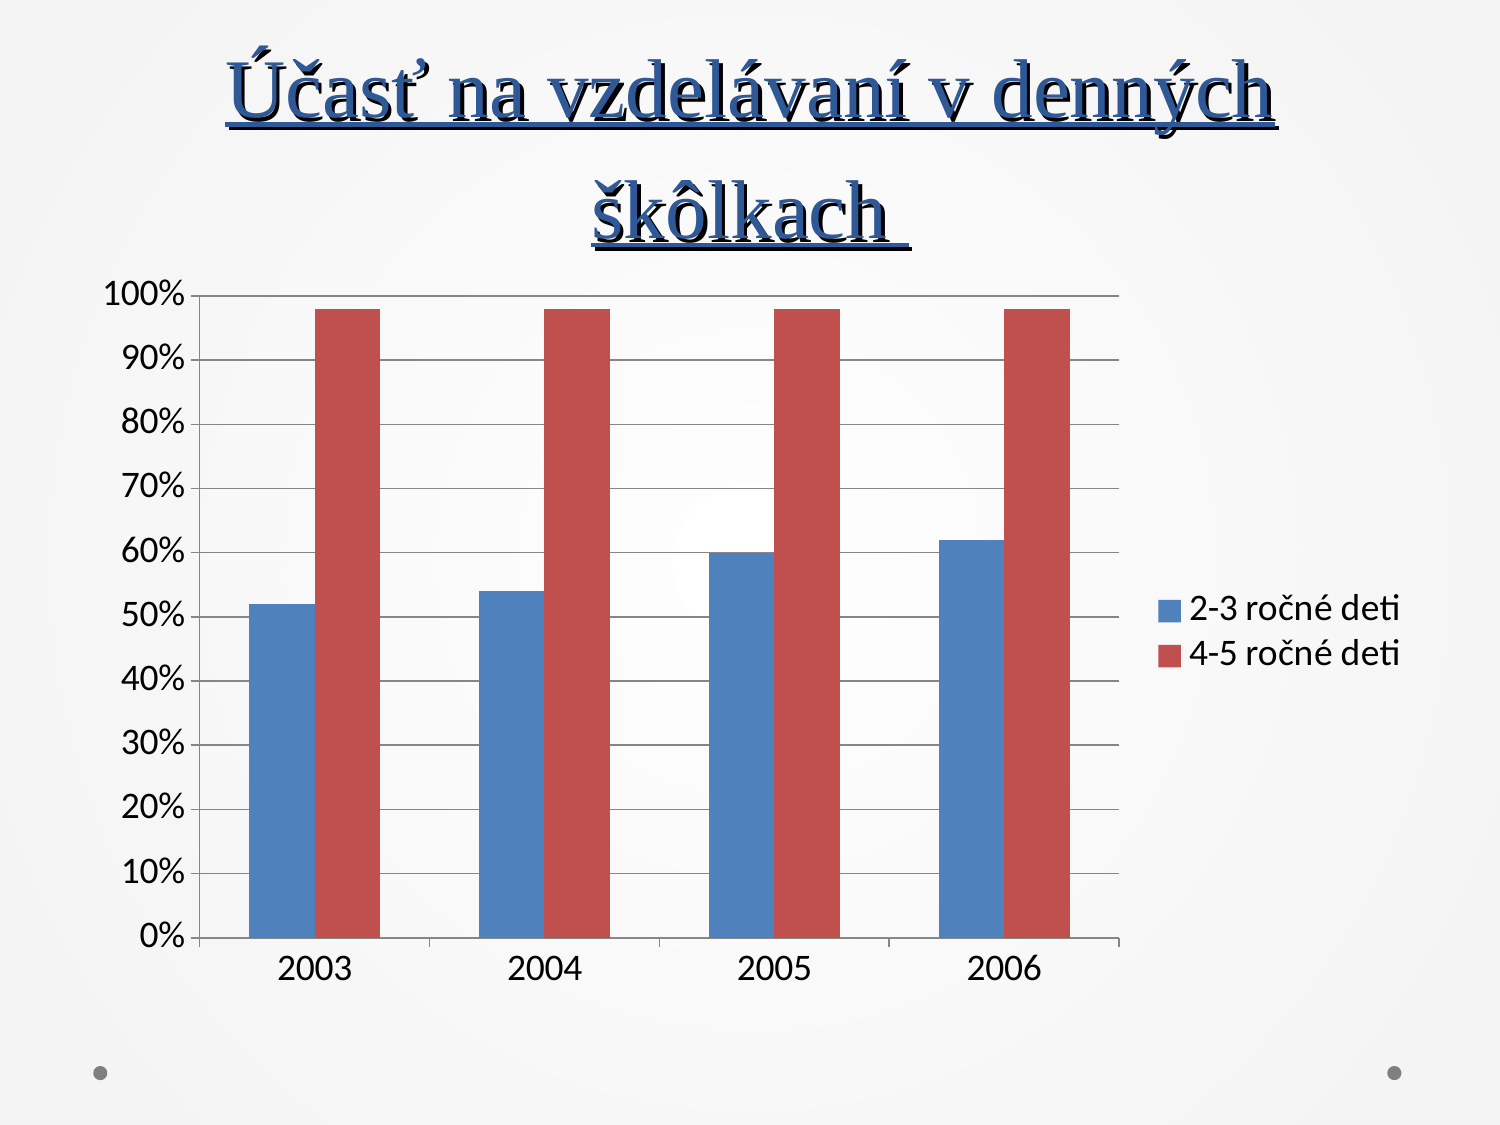

# Účasť na vzdelávaní v denných škôlkach
### Chart
| Category | 2-3 ročné deti | 4-5 ročné deti |
|---|---|---|
| 2003 | 0.52 | 0.98 |
| 2004 | 0.54 | 0.98 |
| 2005 | 0.6 | 0.98 |
| 2006 | 0.62 | 0.98 |